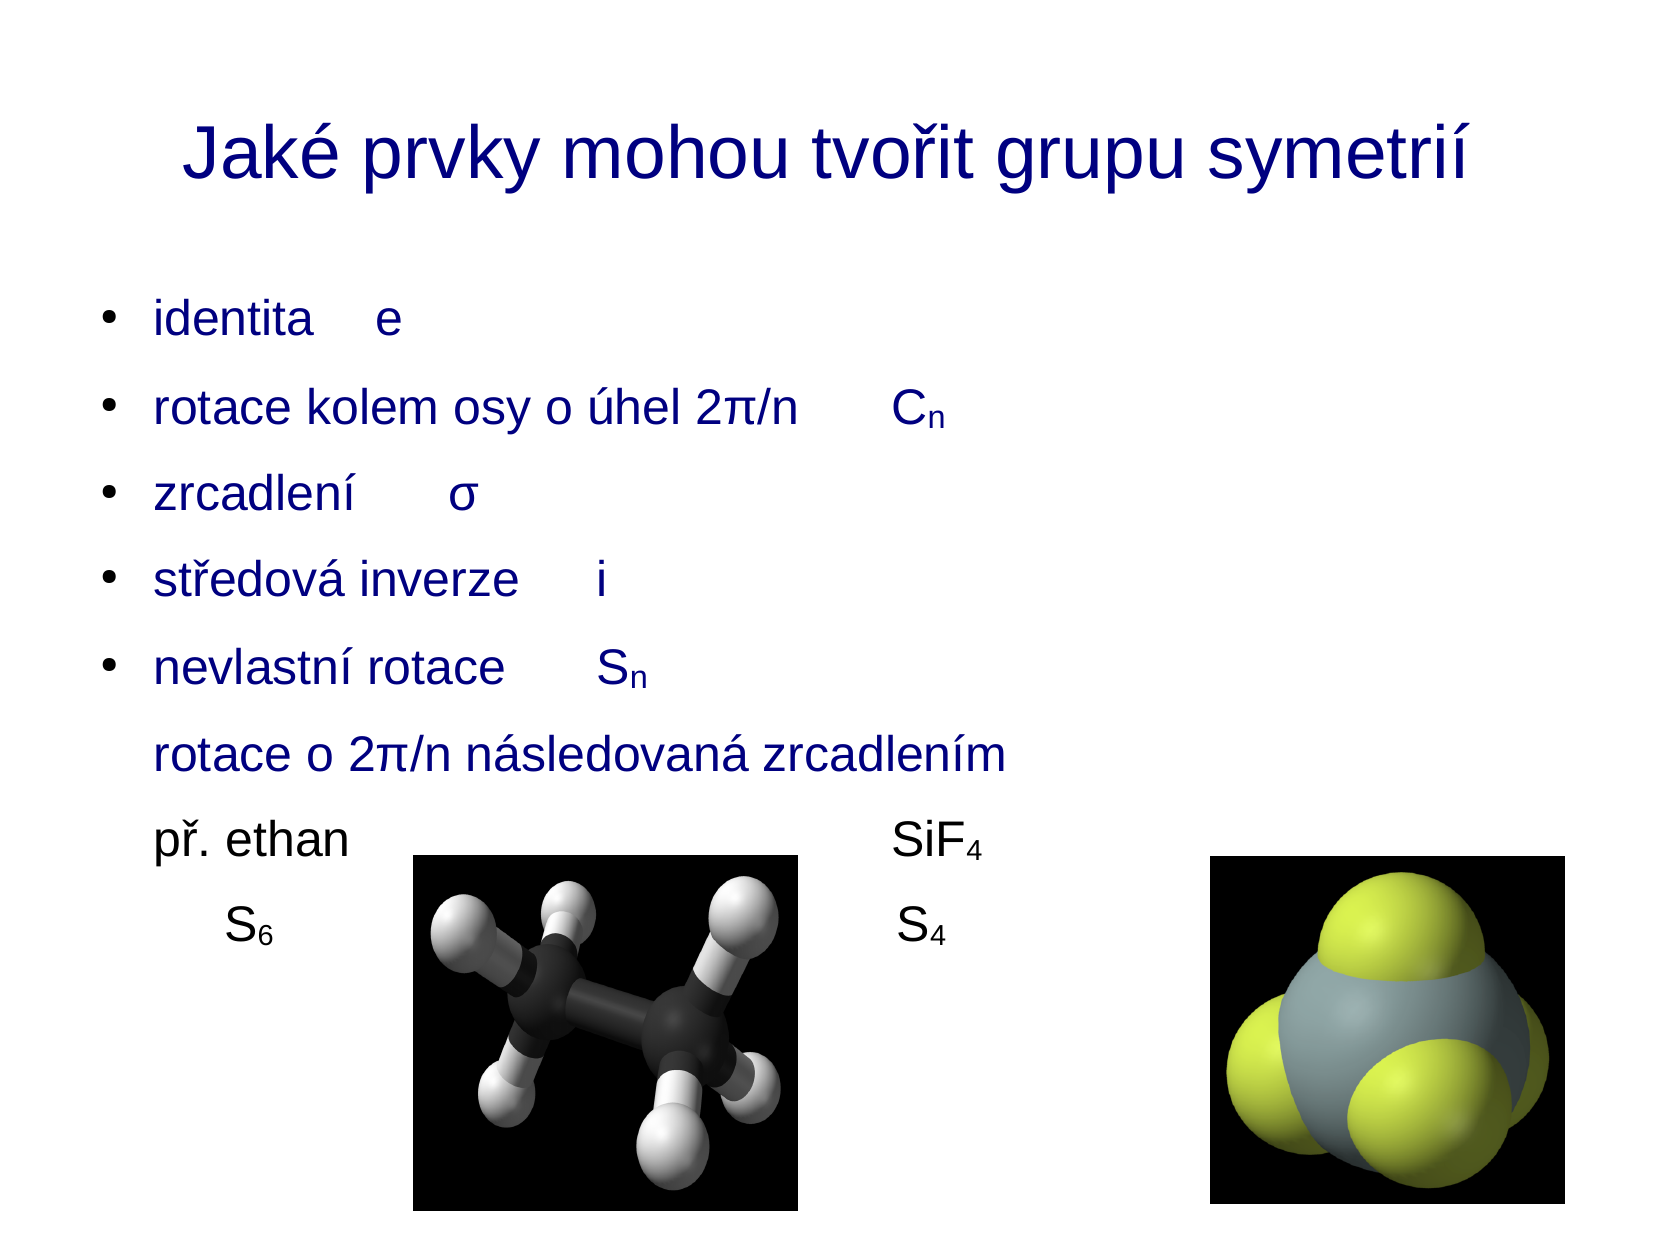

# Jaké prvky mohou tvořit grupu symetrií
identita	e
rotace kolem osy o úhel 2π/n		Cn
zrcadlení		σ
středová inverze		i
nevlastní rotace		Sn
rotace o 2π/n následovaná zrcadlením
př. ethan								SiF4
S6									 S4